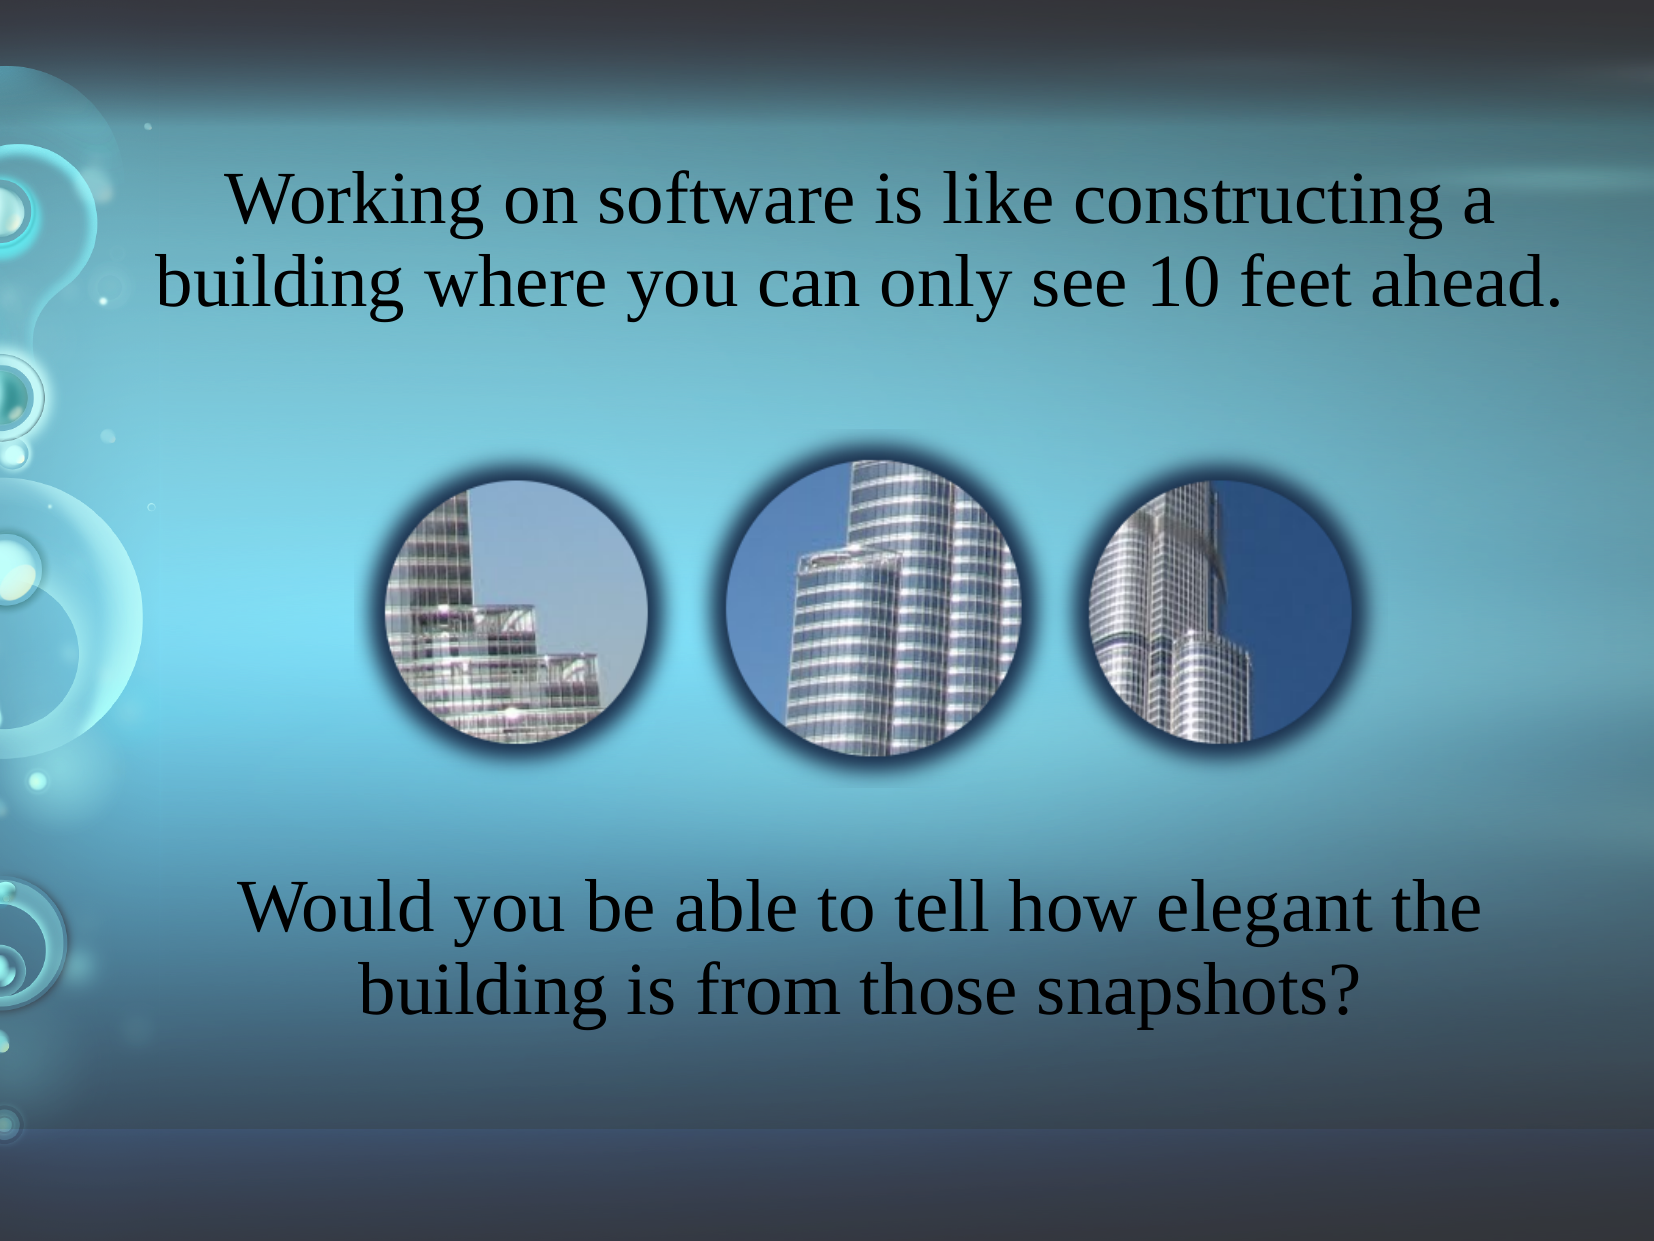

# Working on software is like constructing a building where you can only see 10 feet ahead.
Would you be able to tell how elegant the building is from those snapshots?